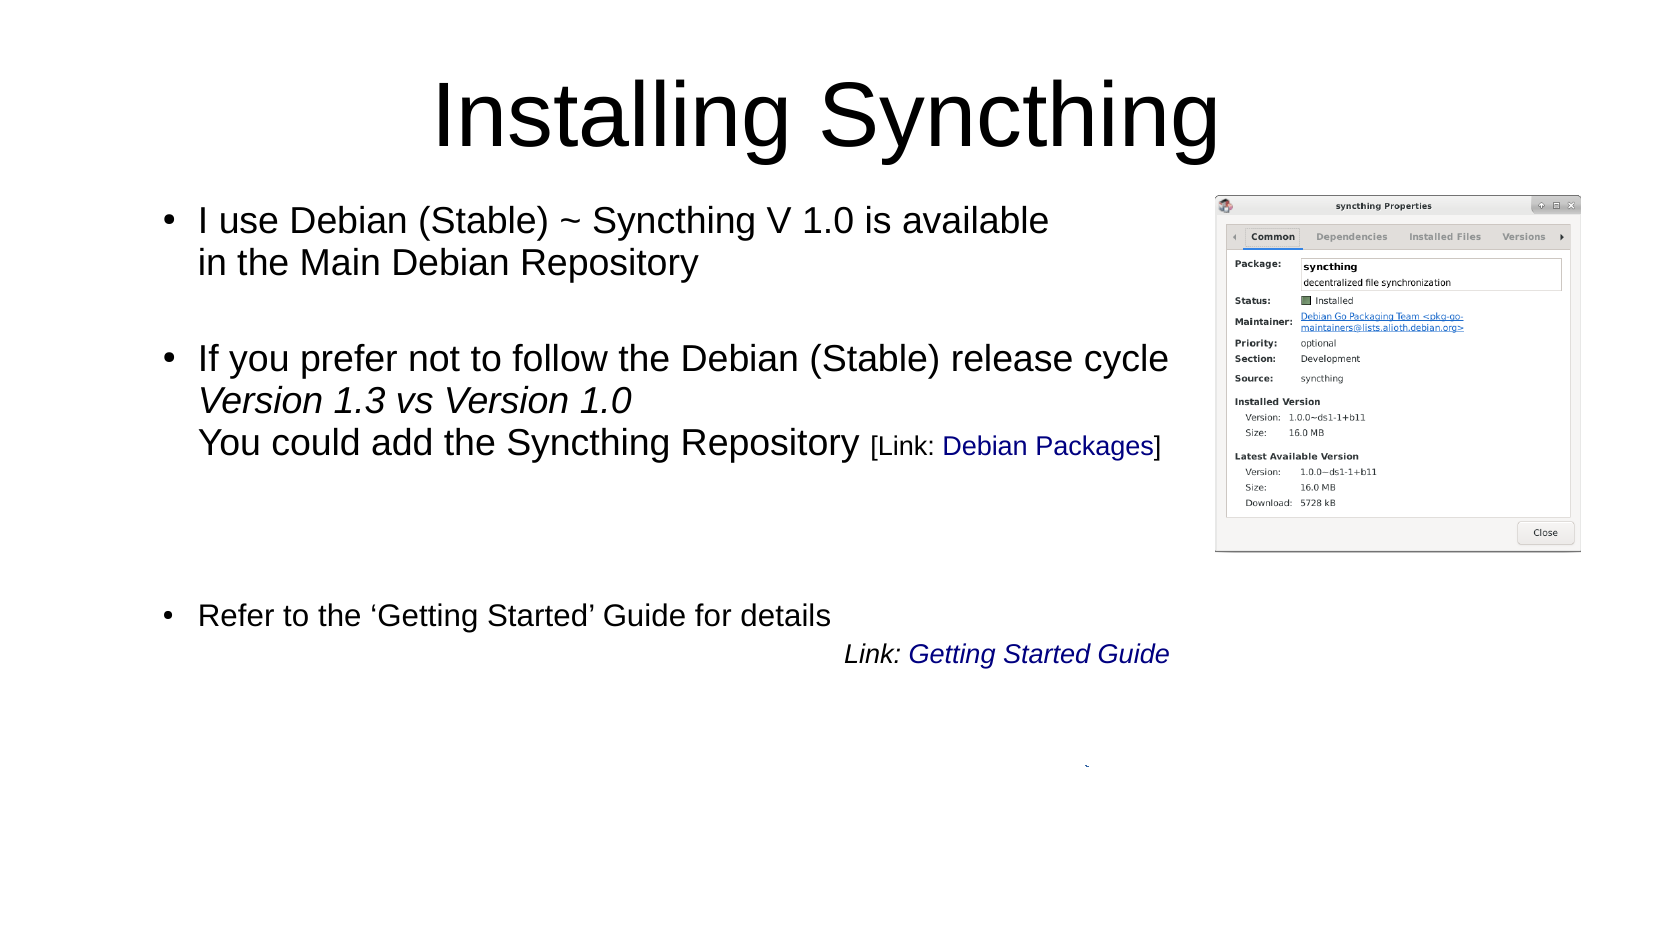

# Installing Syncthing
I use Debian (Stable) ~ Syncthing V 1.0 is available
in the Main Debian Repository
If you prefer not to follow the Debian (Stable) release cycle
Version 1.3 vs Version 1.0
You could add the Syncthing Repository [Link: Debian Packages]
Refer to the ‘Getting Started’ Guide for details
Link: Getting Started Guide